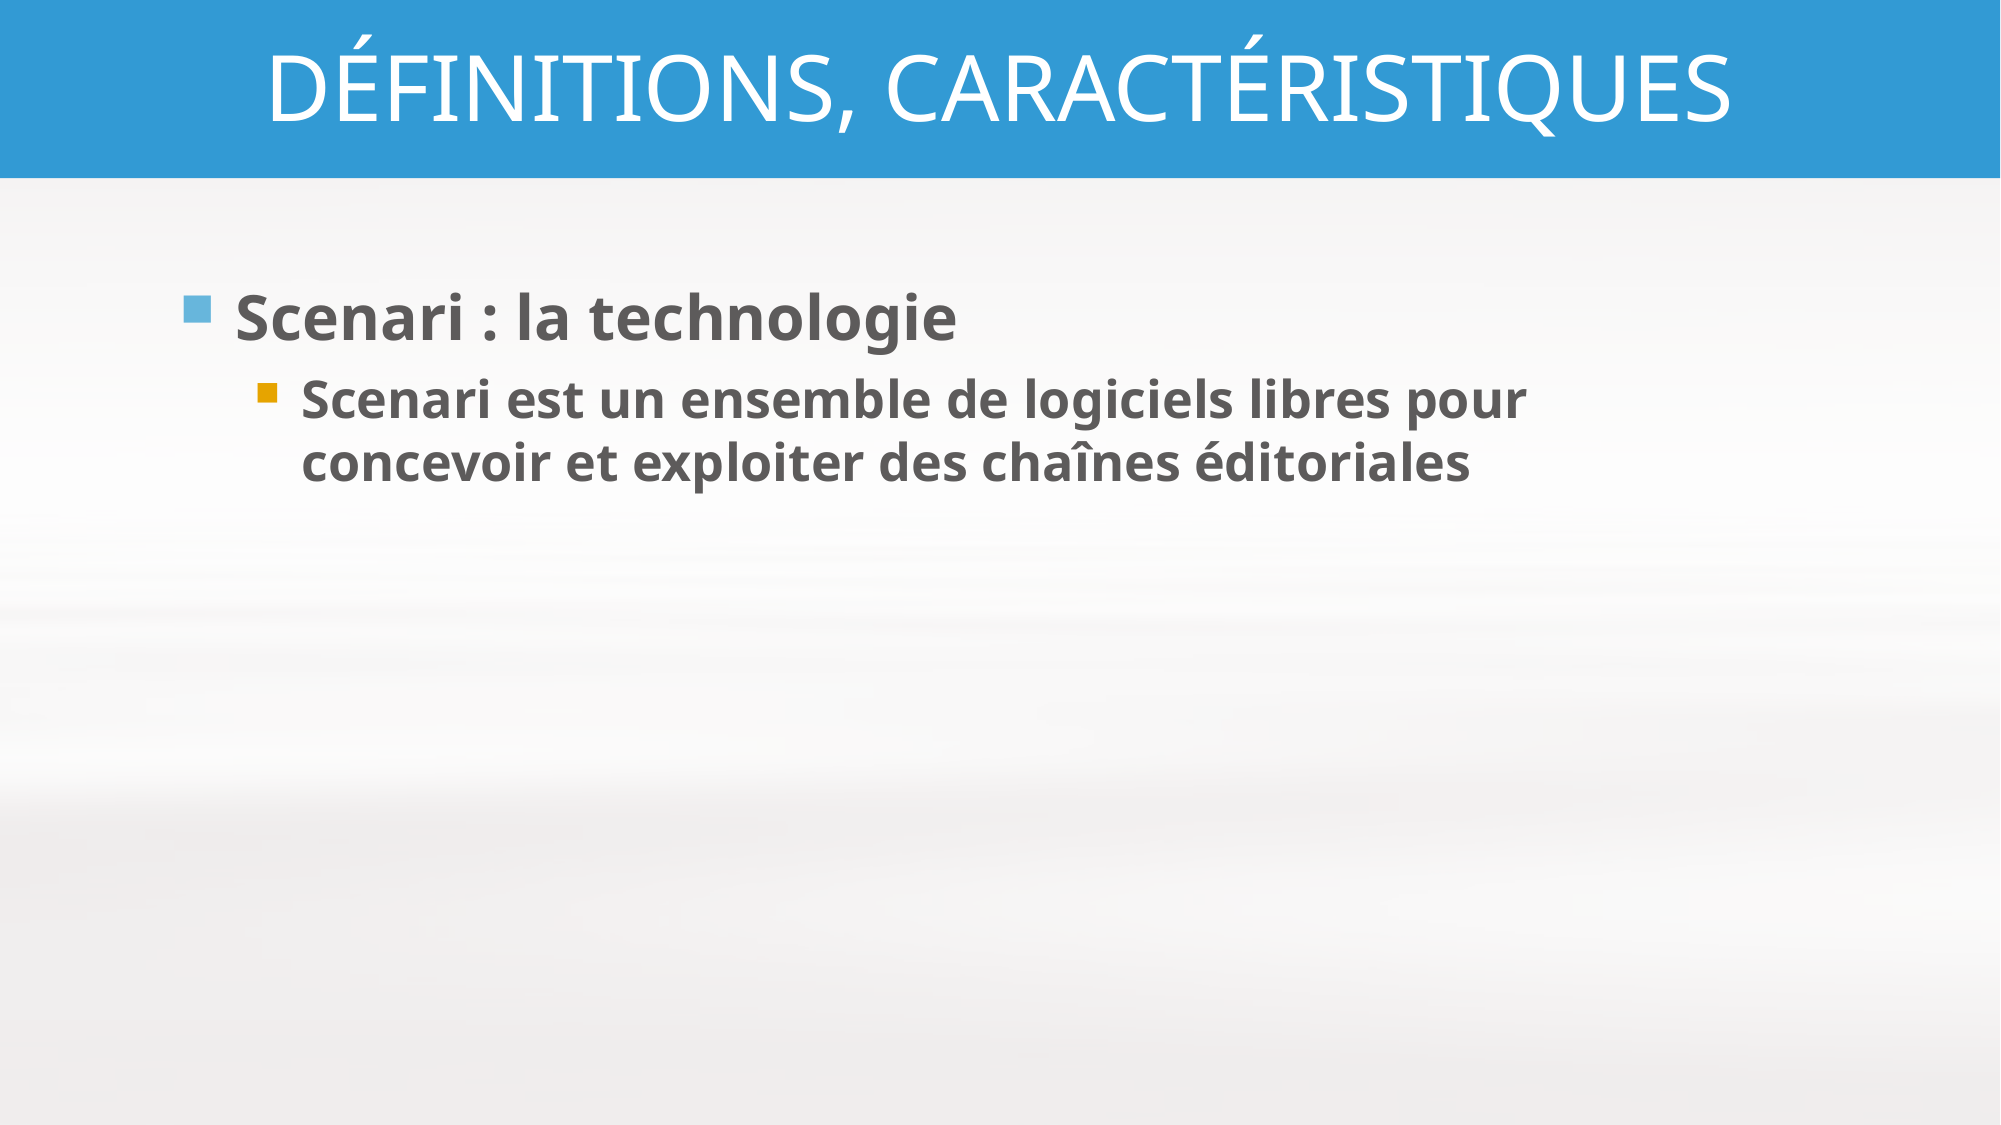

Définitions, caractéristiques
Scenari : la technologie
Scenari est un ensemble de logiciels libres pour concevoir et exploiter des chaînes éditoriales